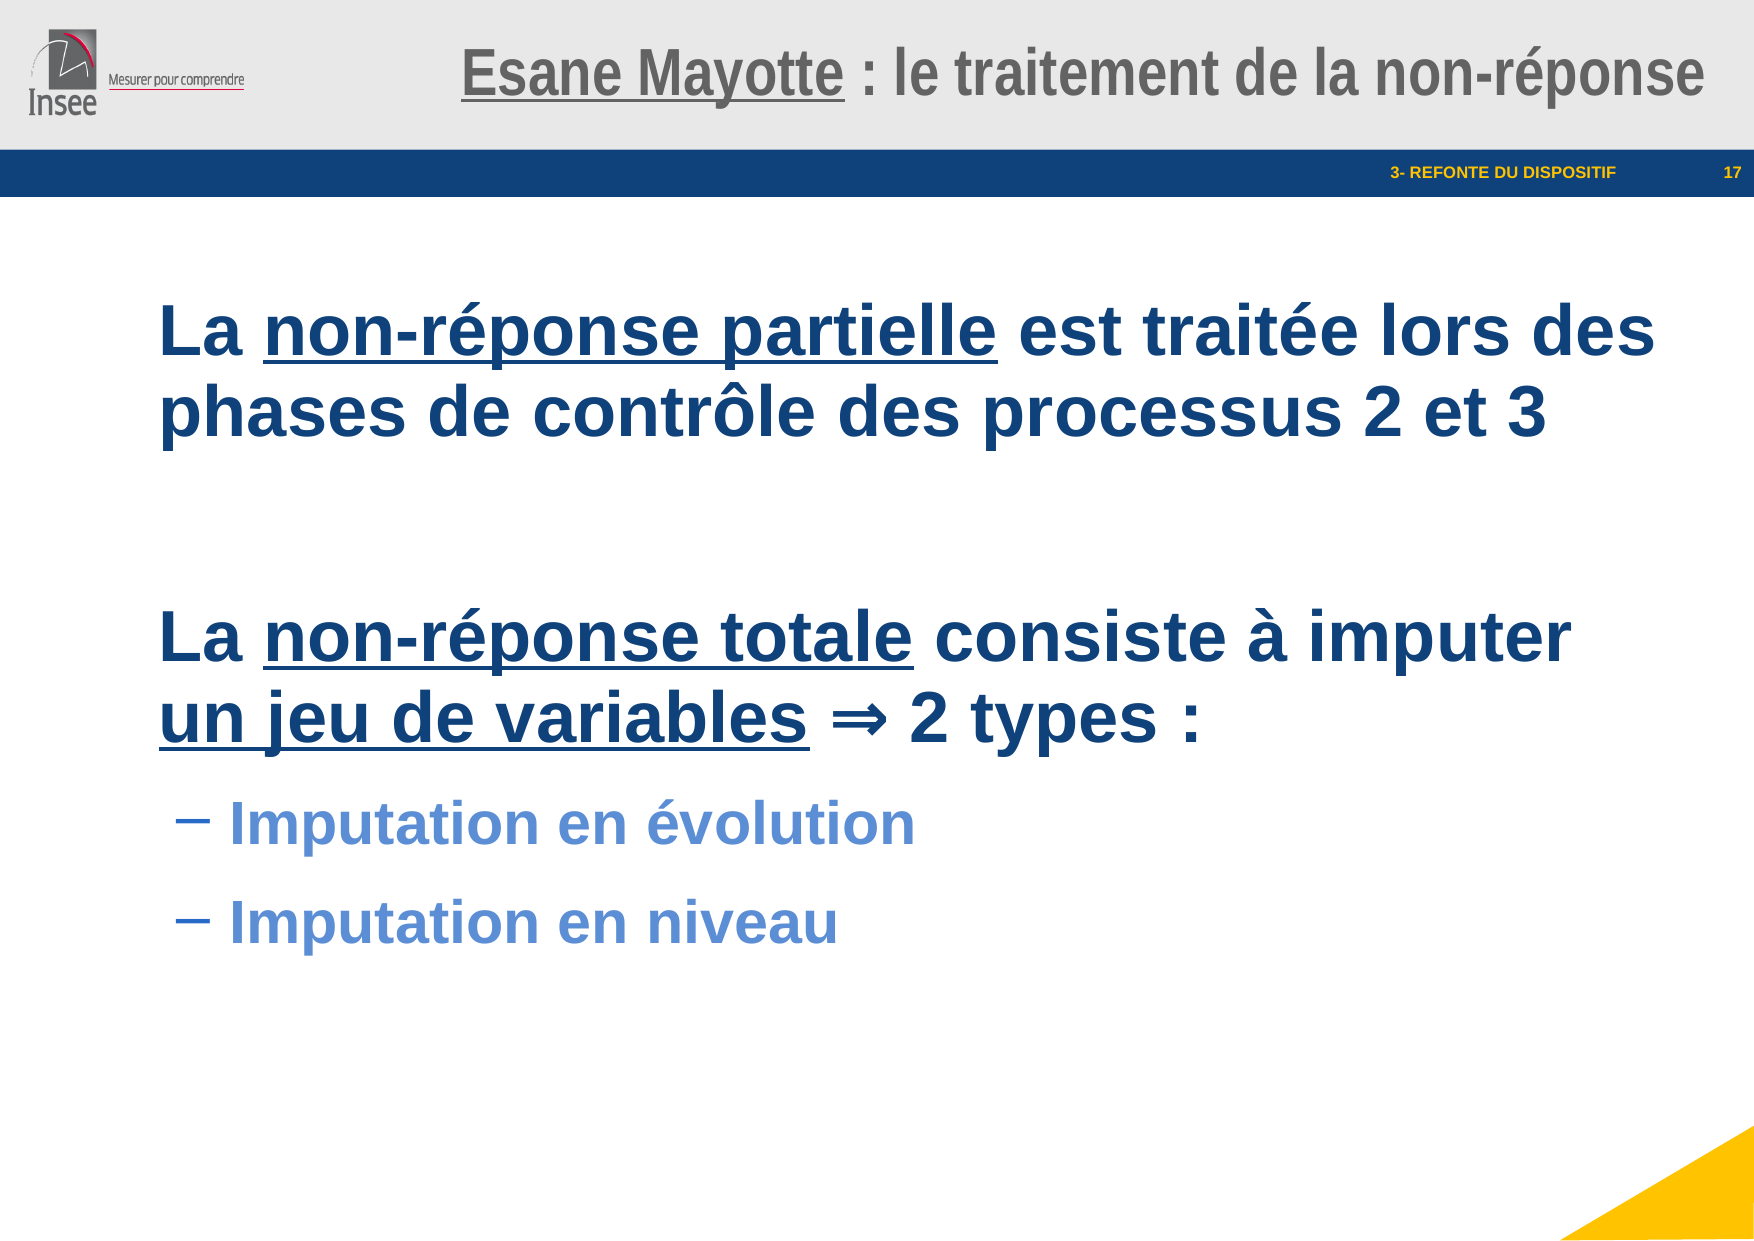

# Esane Mayotte : le traitement de la non-réponse
17
La non-réponse partielle est traitée lors des phases de contrôle des processus 2 et 3
La non-réponse totale consiste à imputer un jeu de variables ⇒ 2 types :
Imputation en évolution
Imputation en niveau